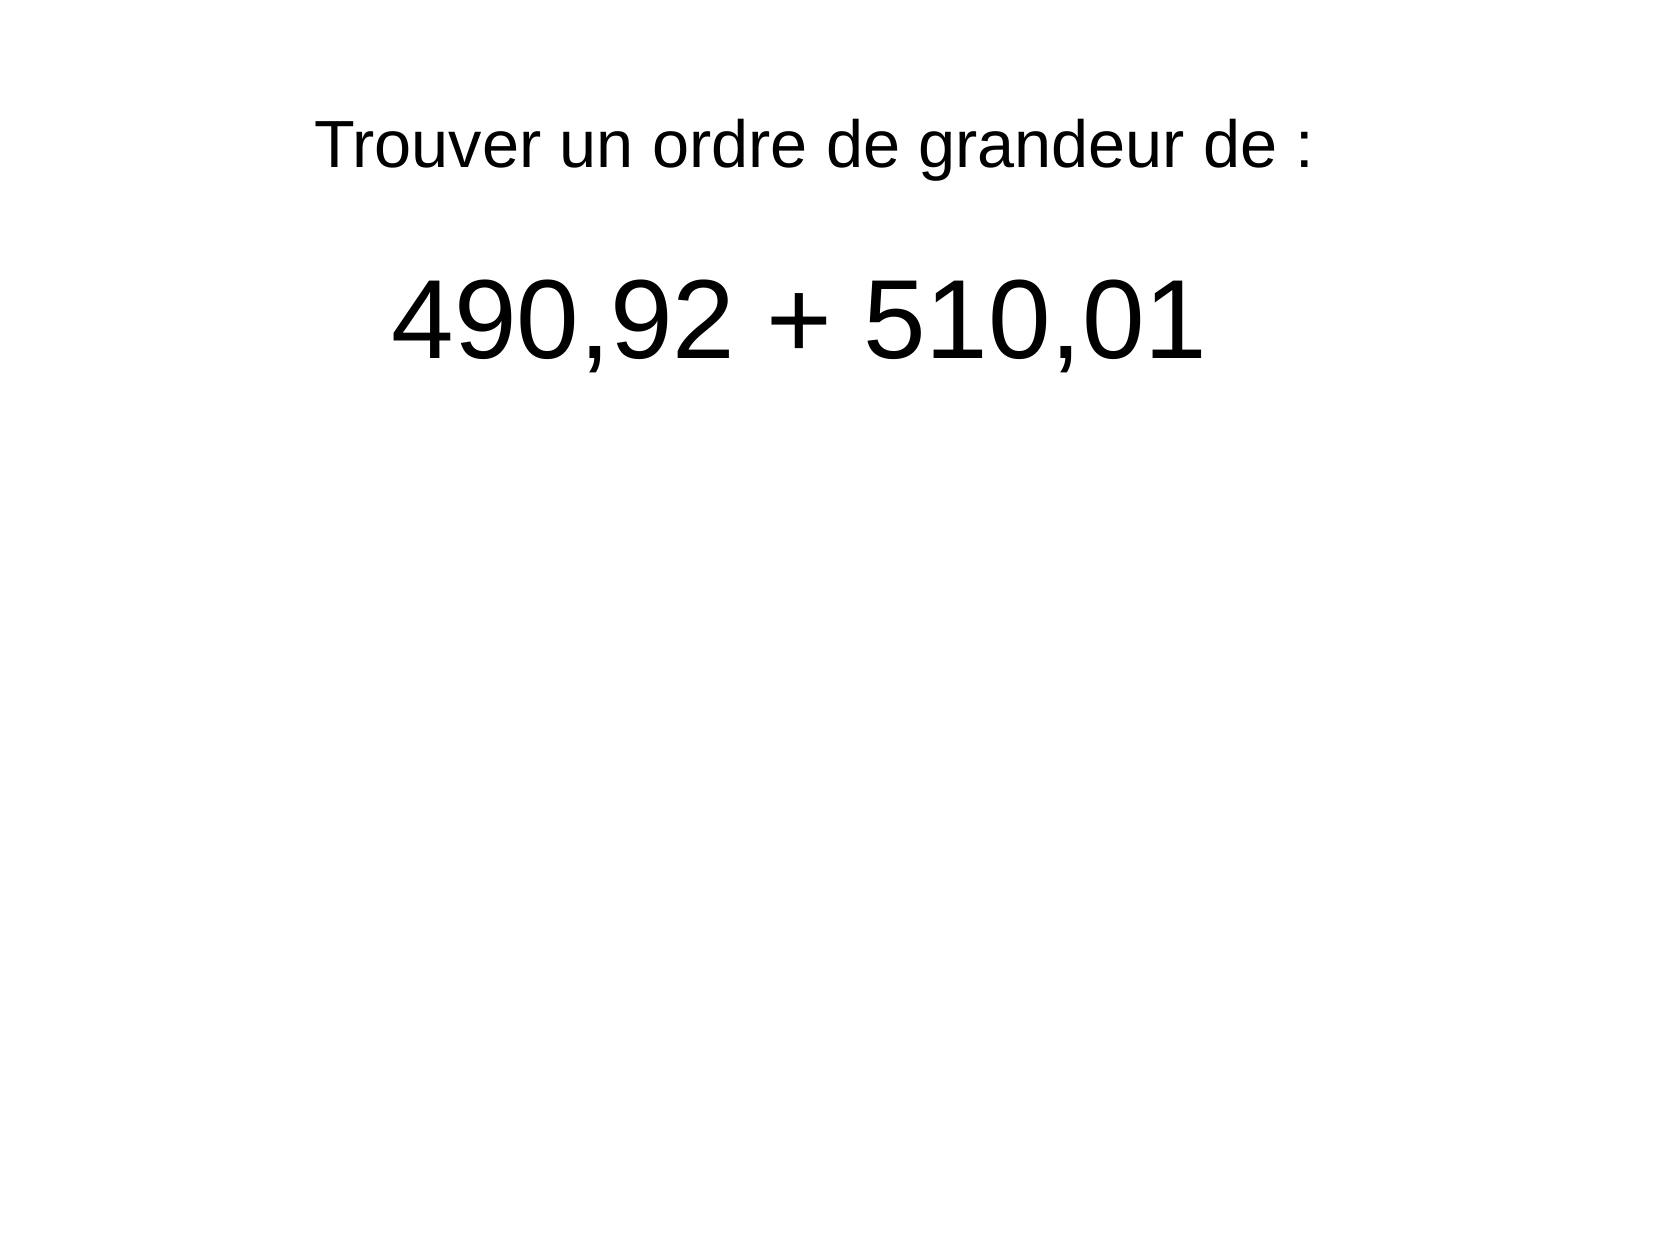

# Trouver un ordre de grandeur de :
490,92 + 510,01